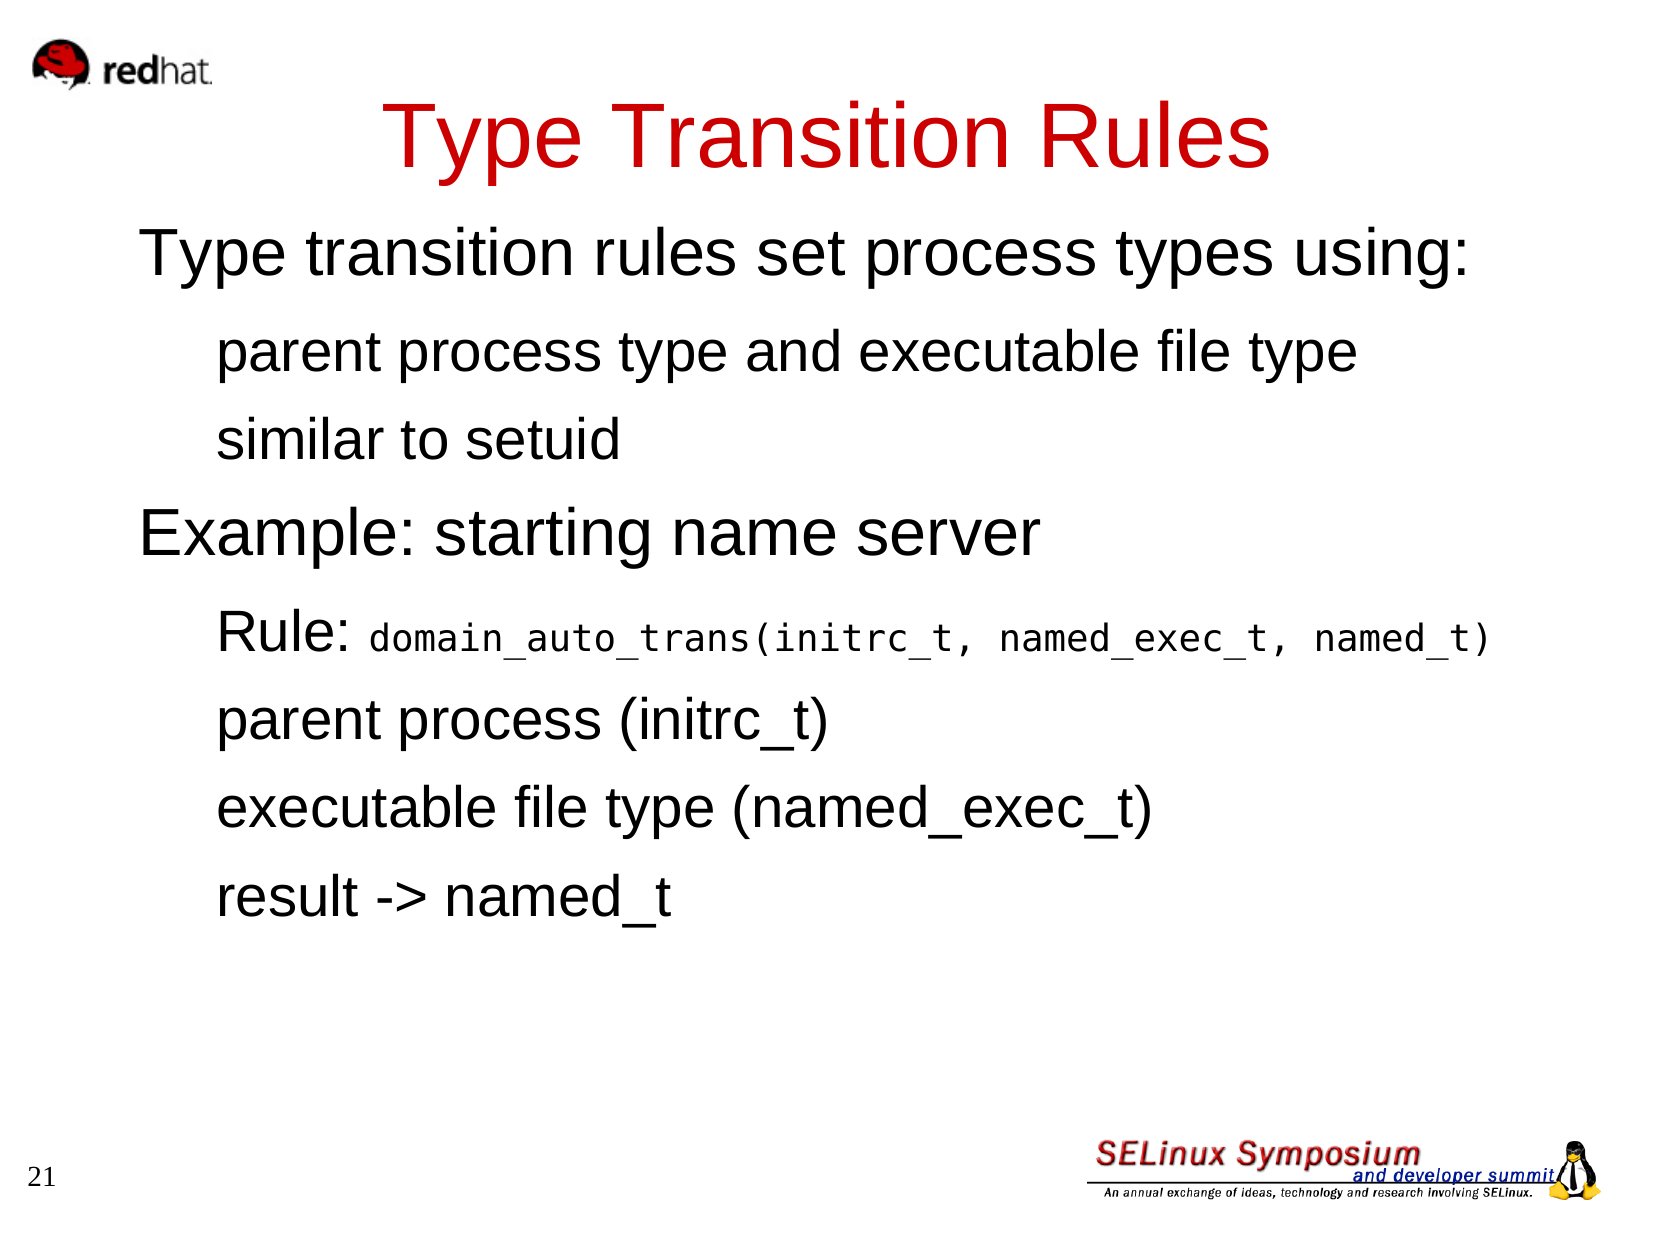

# Type Transition Rules
Type transition rules set process types using:
parent process type and executable file type
similar to setuid
Example: starting name server
Rule: domain_auto_trans(initrc_t, named_exec_t, named_t)
parent process (initrc_t)
executable file type (named_exec_t)
result -> named_t